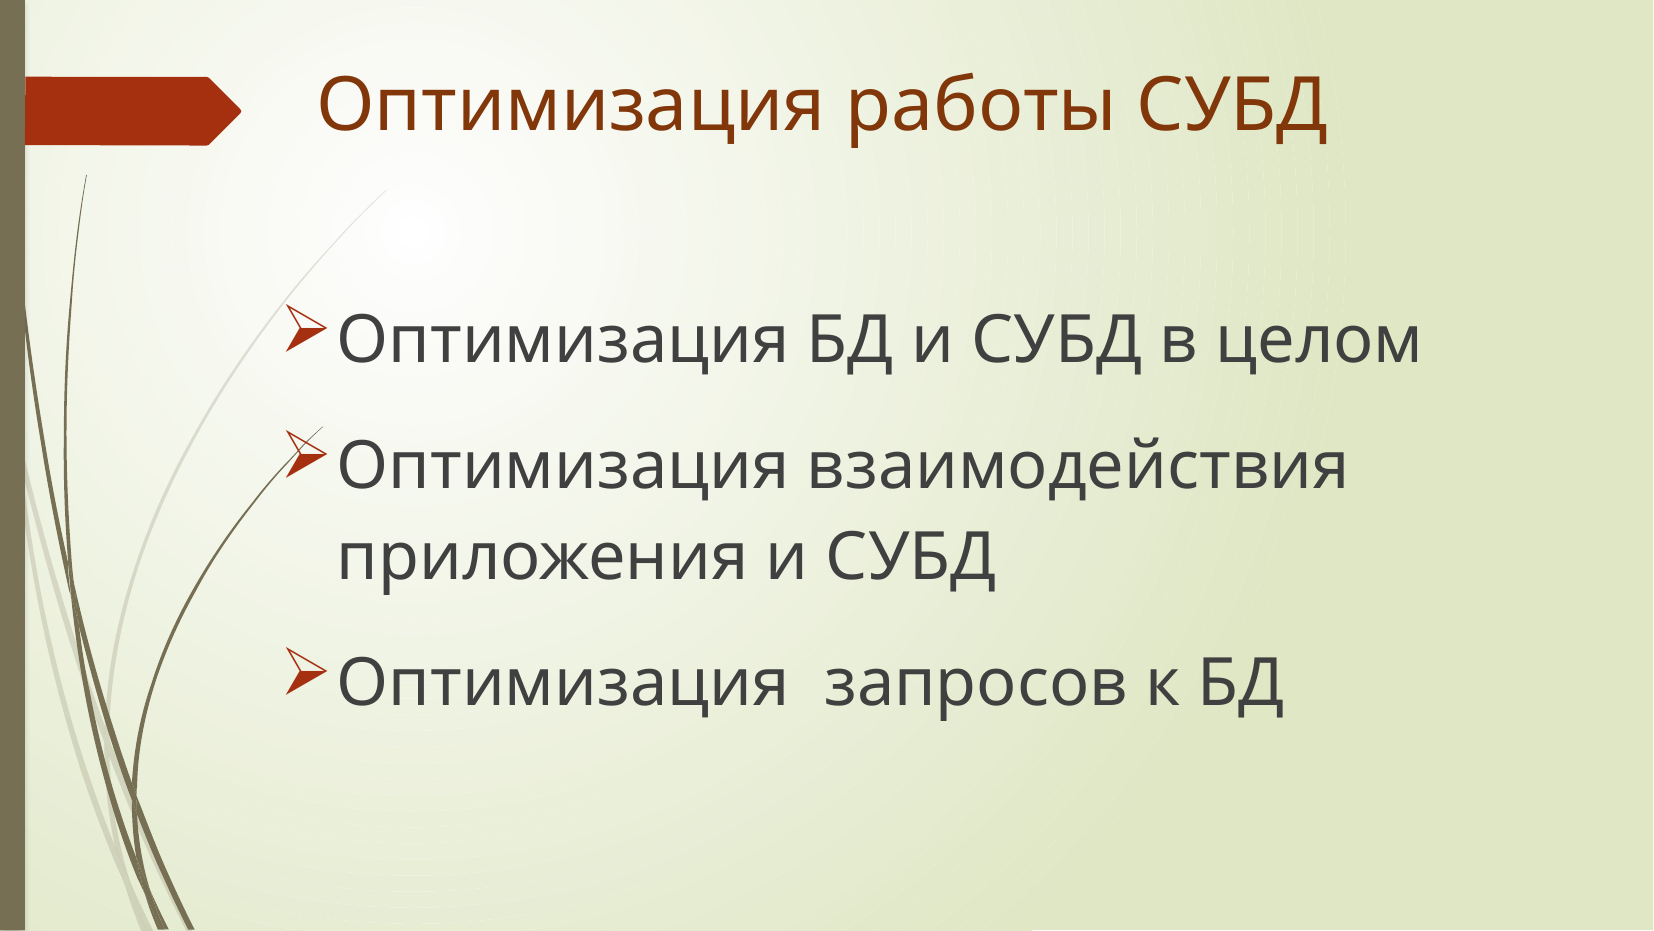

# Оптимизация работы СУБД
Оптимизация БД и СУБД в целом
Оптимизация взаимодействия приложения и СУБД
Оптимизация запросов к БД